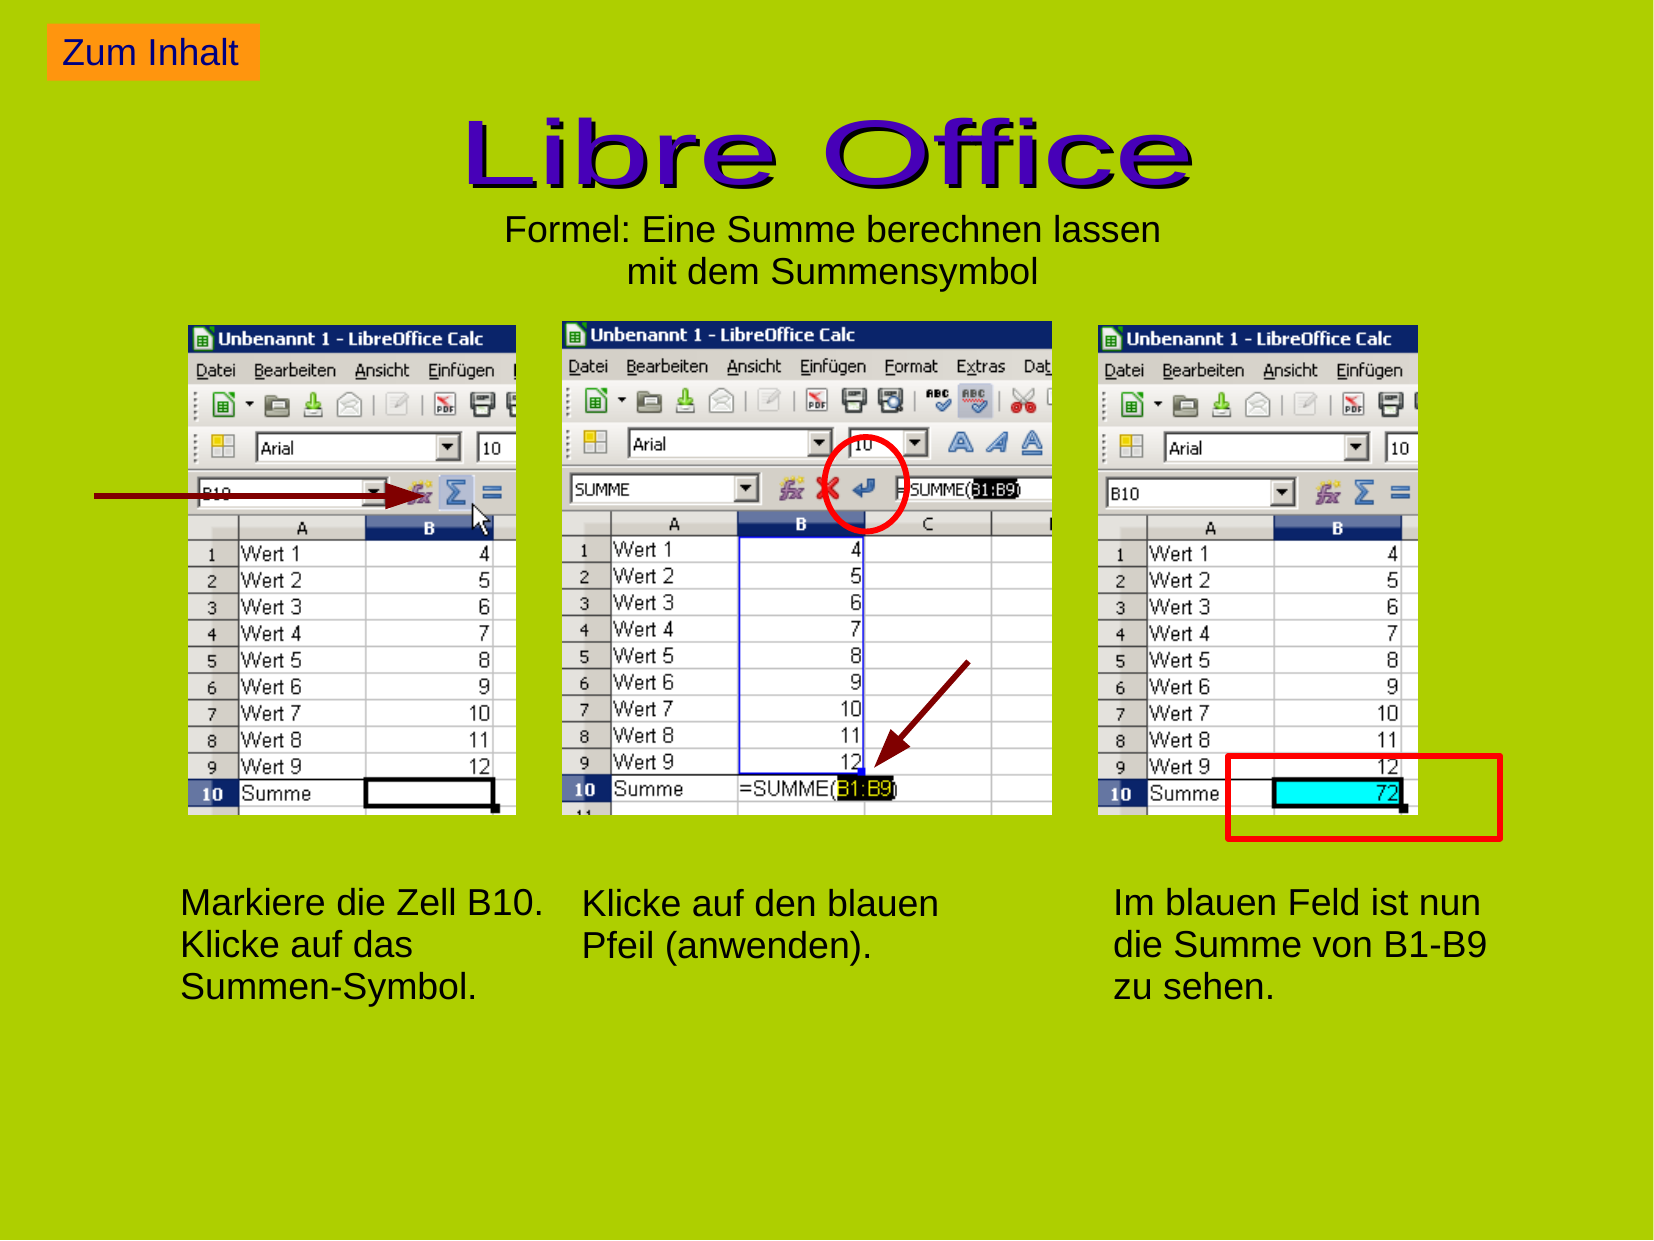

Zum Inhalt
# Libre Office
Formel: Eine Summe berechnen lassen mit dem Summensymbol
Markiere die Zell B10.
Klicke auf das Summen-Symbol.
Im blauen Feld ist nun die Summe von B1-B9 zu sehen.
Klicke auf den blauen Pfeil (anwenden).